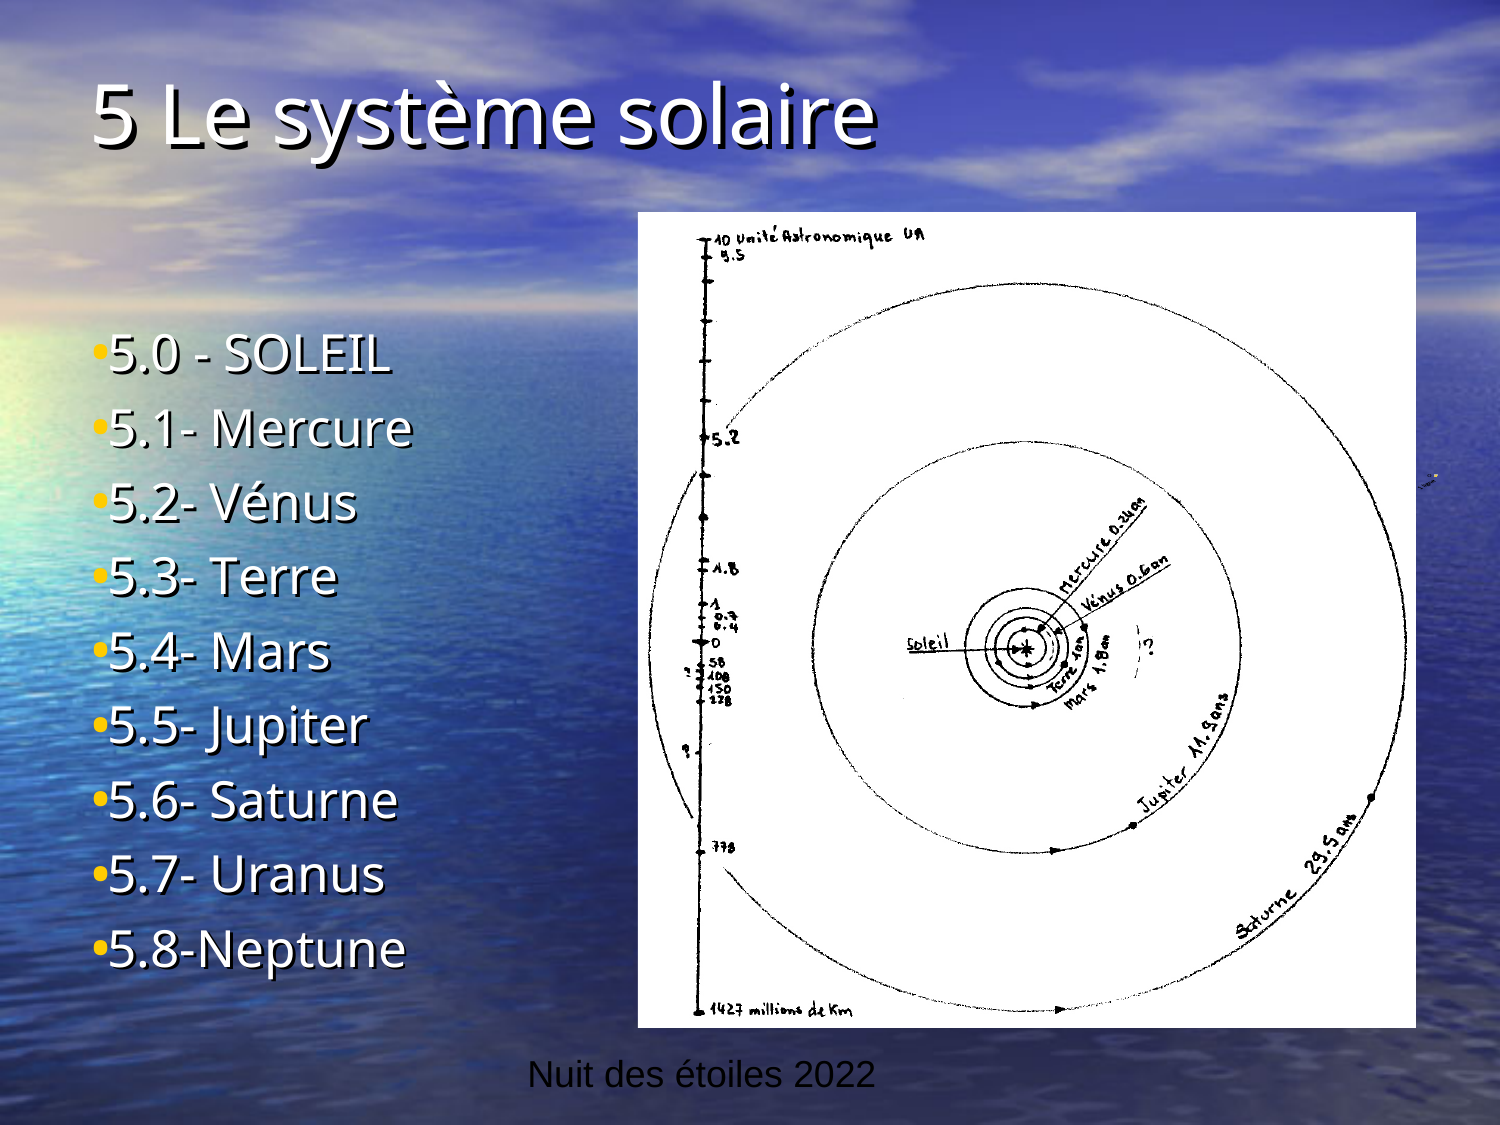

# 5 Le système solaire
5.0 - SOLEIL
5.1- Mercure
5.2- Vénus
5.3- Terre
5.4- Mars
5.5- Jupiter
5.6- Saturne
5.7- Uranus
5.8-Neptune
### Chart
| Category | 2 colonne | 3 colonne |
|---|---|---|
| 1 ligne | 3.2 | 4.54 |
| 2 ligne | 8.8 | 9.65 |
| 3 ligne | 1.5 | 3.7 |
| 4 ligne | 9.02 | 6.2 |Nuit des étoiles 2022